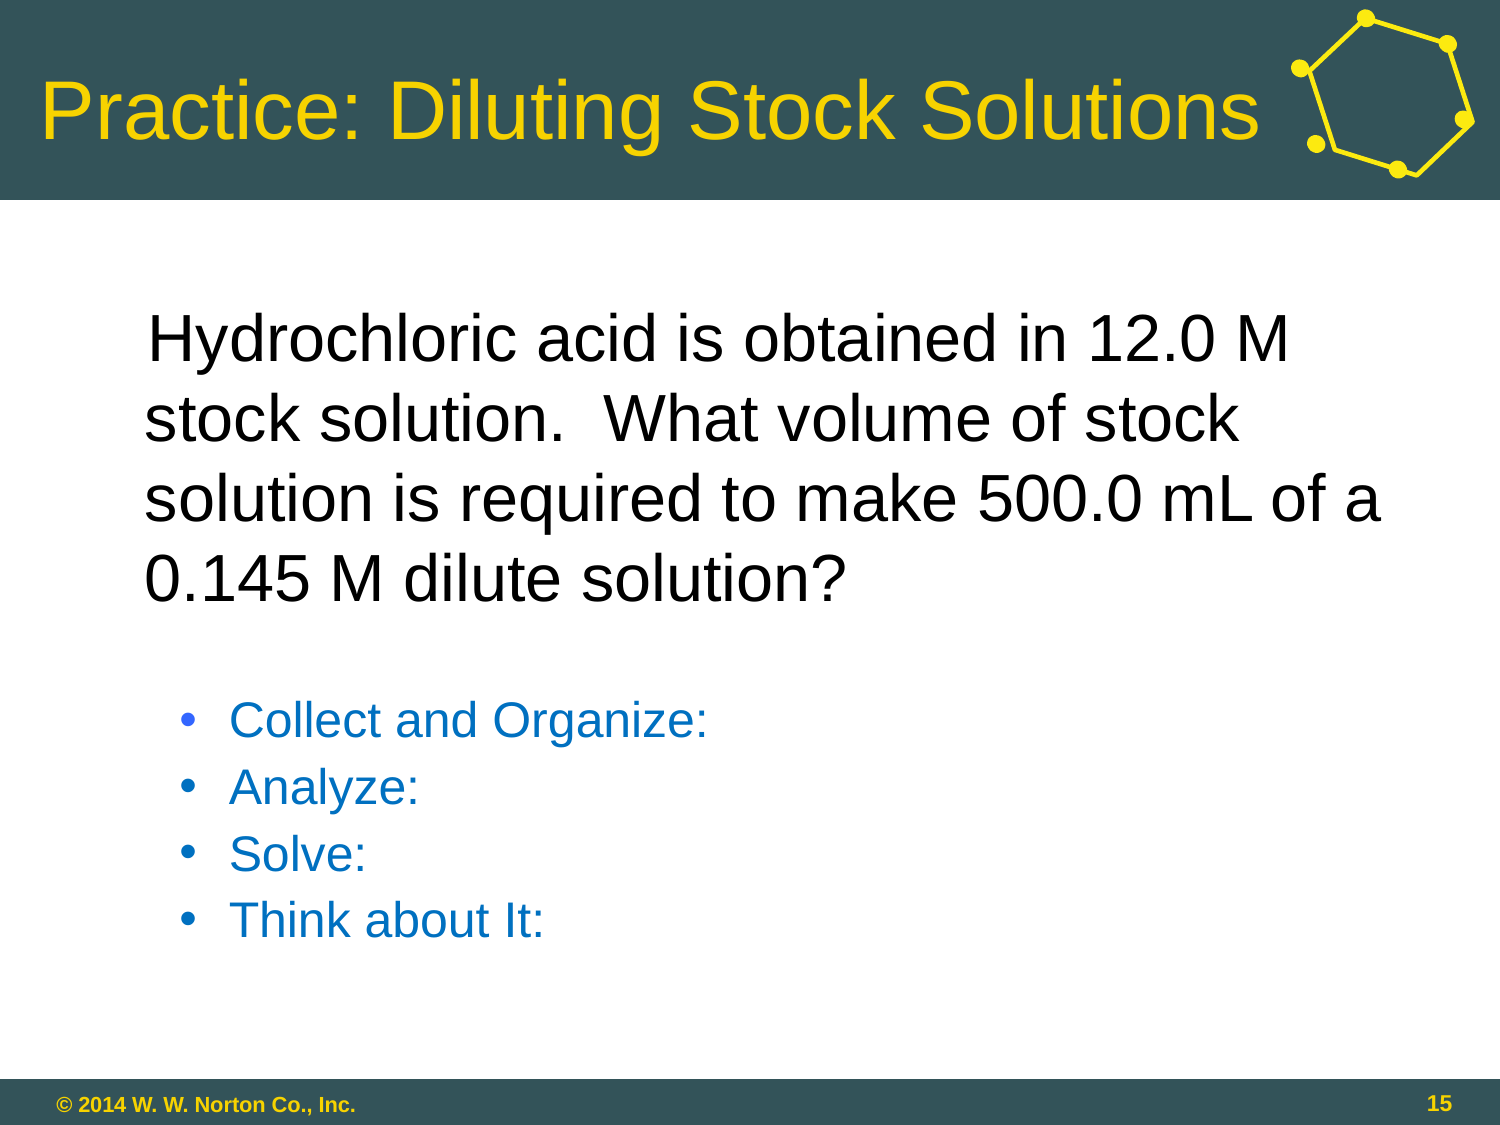

Practice: Diluting Stock Solutions
# Hydrochloric acid is obtained in 12.0 M stock solution. What volume of stock solution is required to make 500.0 mL of a 0.145 M dilute solution?
 Collect and Organize:
 Analyze:
 Solve:
 Think about It: